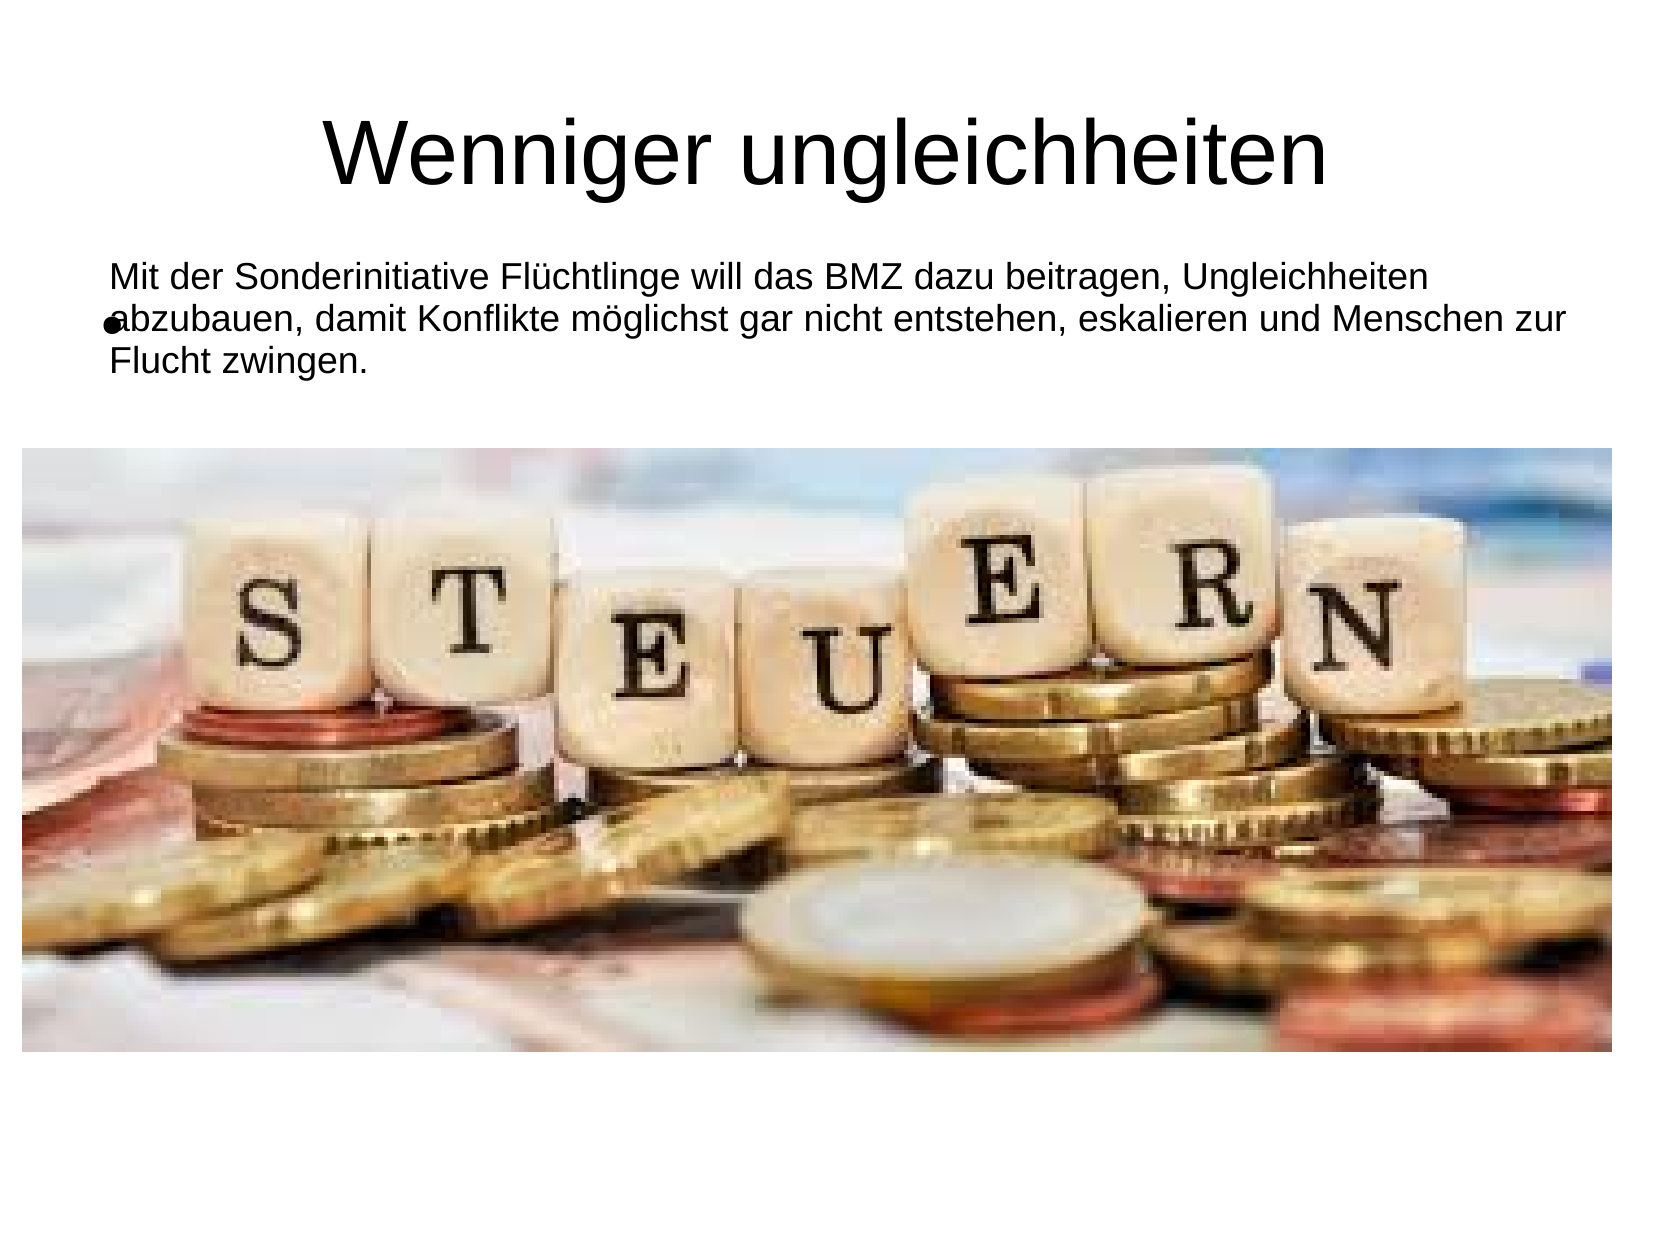

# Wenniger ungleichheiten
Mit der Sonderinitiative Flüchtlinge will das BMZ dazu beitragen, Ungleichheiten abzubauen, damit Konflikte möglichst gar nicht entstehen, eskalieren und Menschen zur Flucht zwingen.